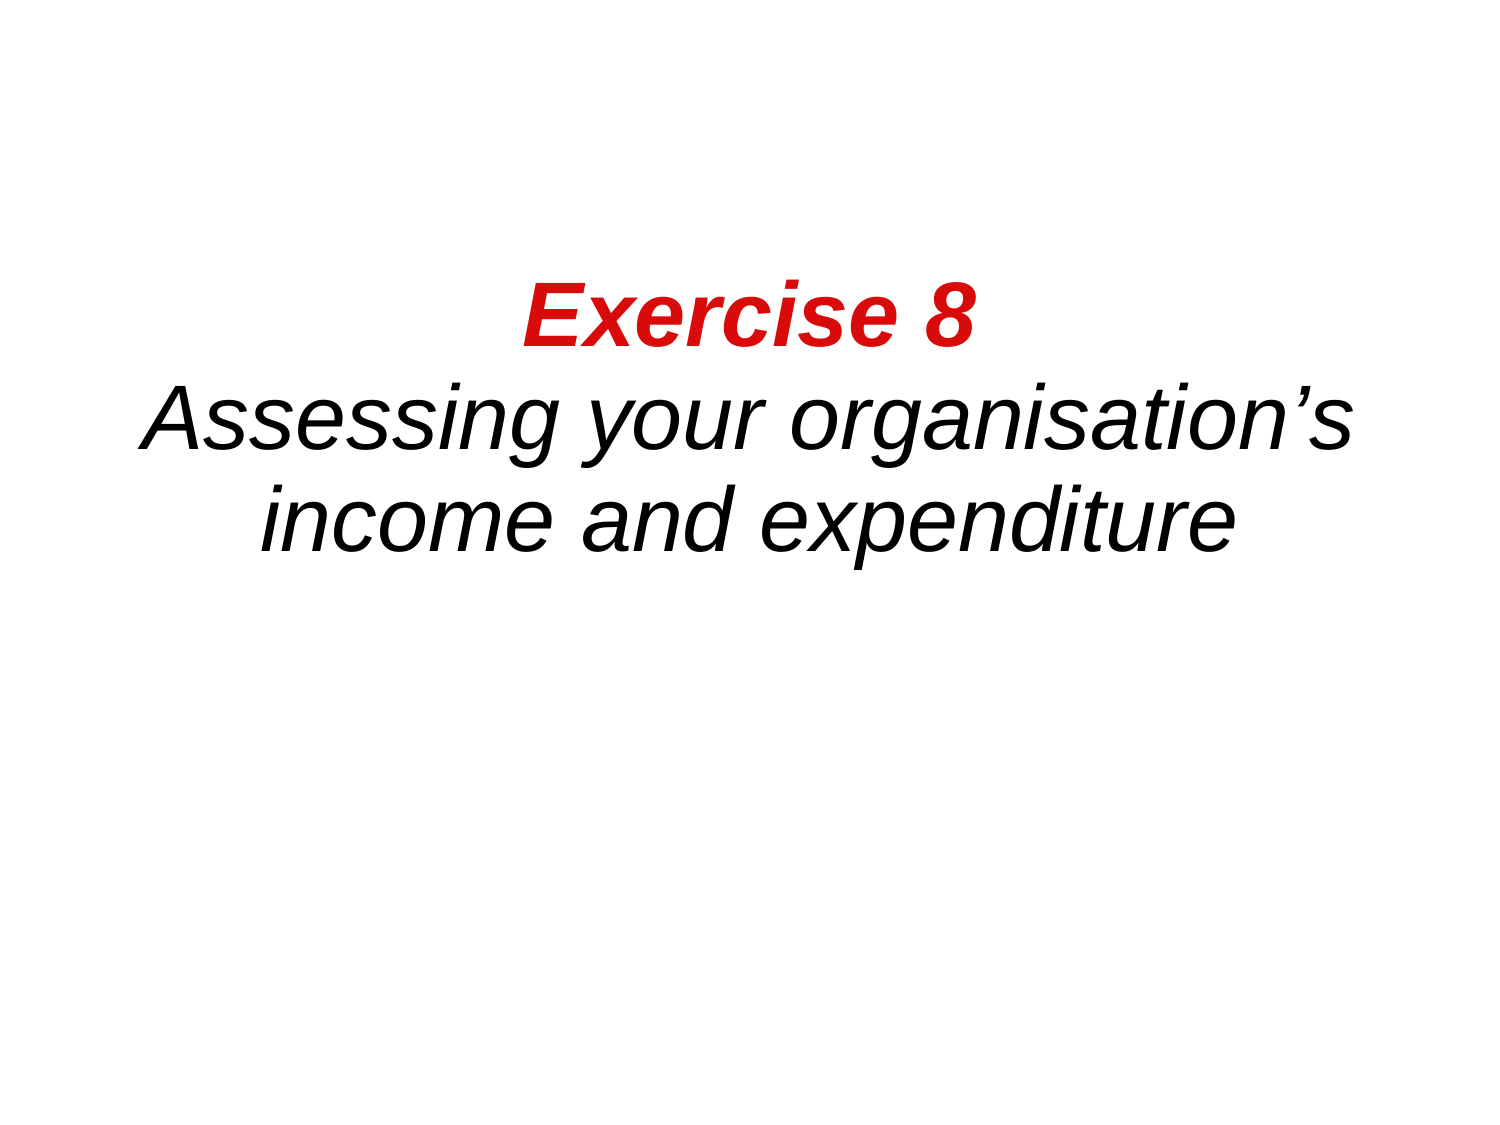

# Exercise 8 Assessing your organisation’s income and expenditure